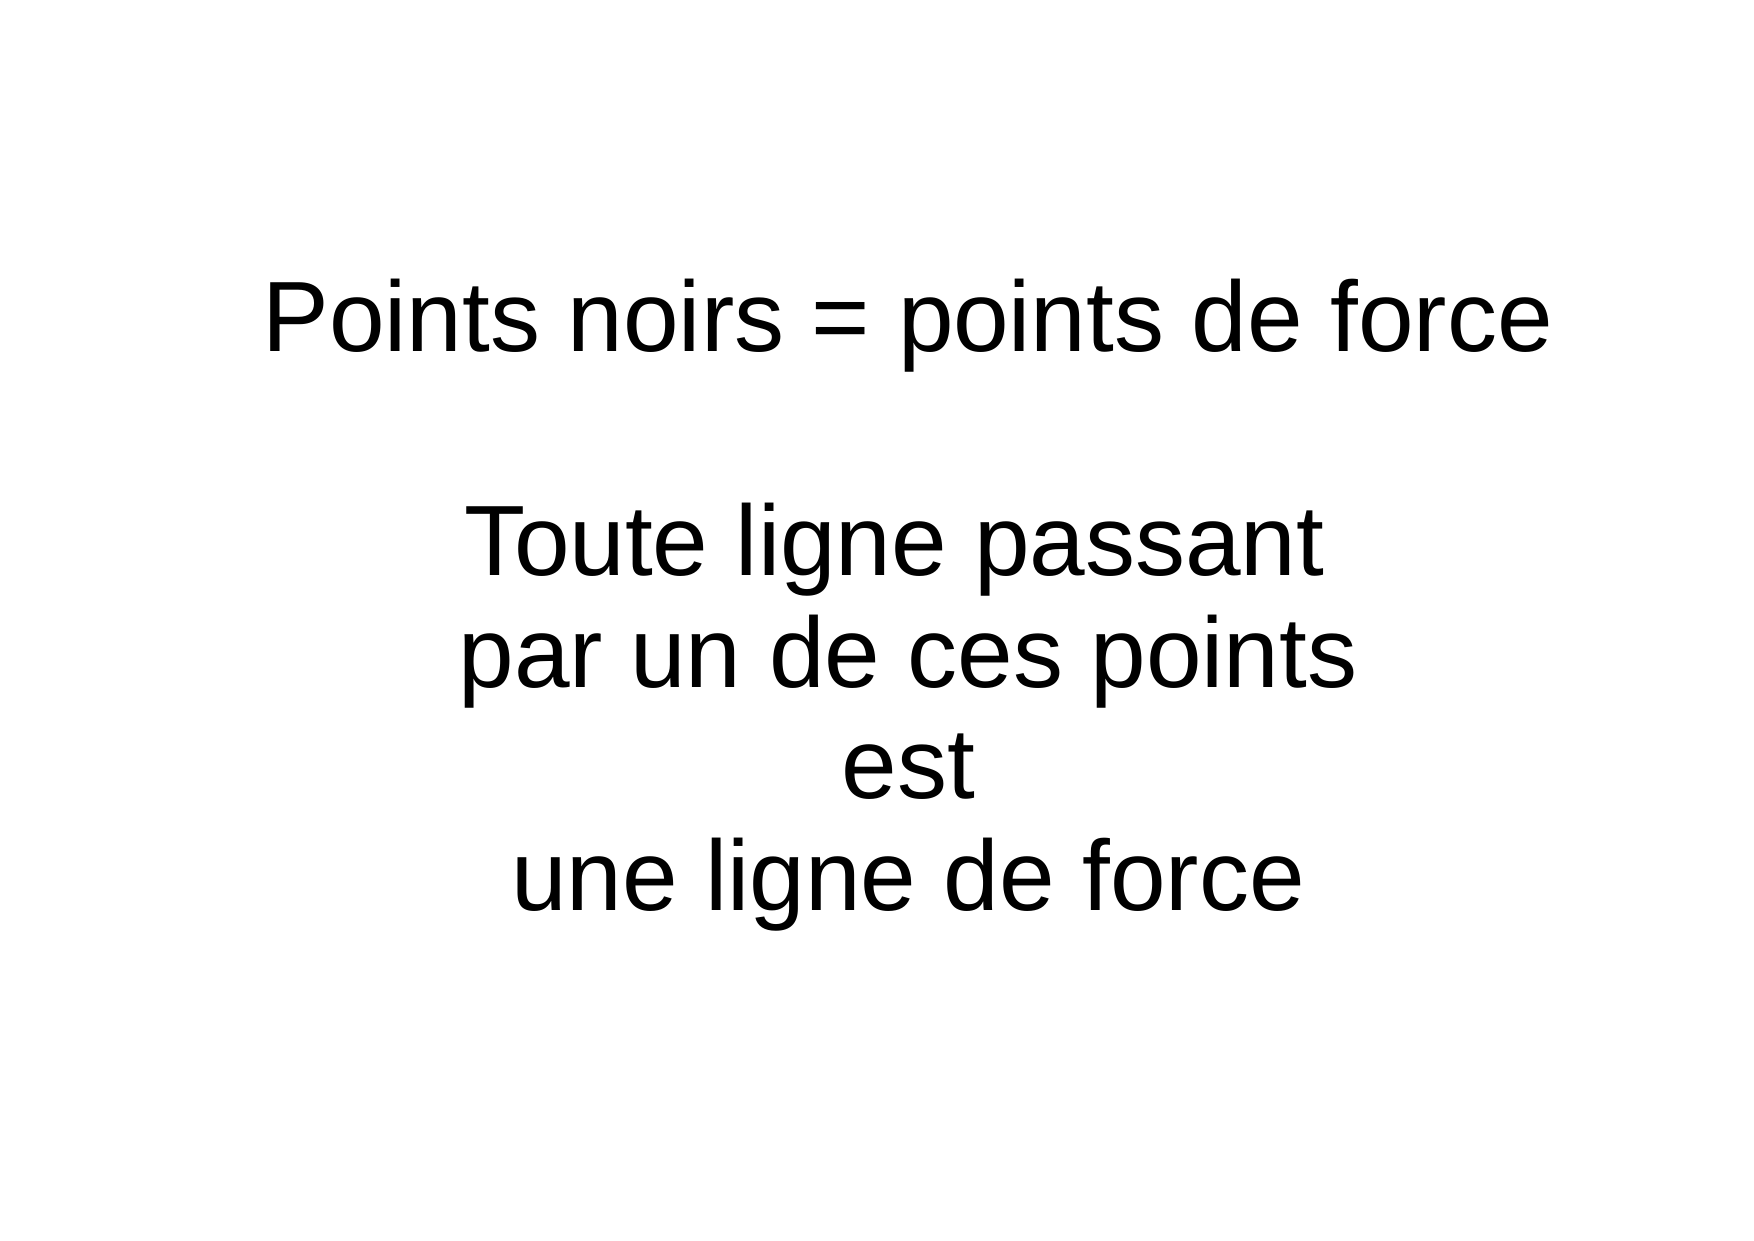

Points noirs = points de force
Toute ligne passant
par un de ces points
est
une ligne de force